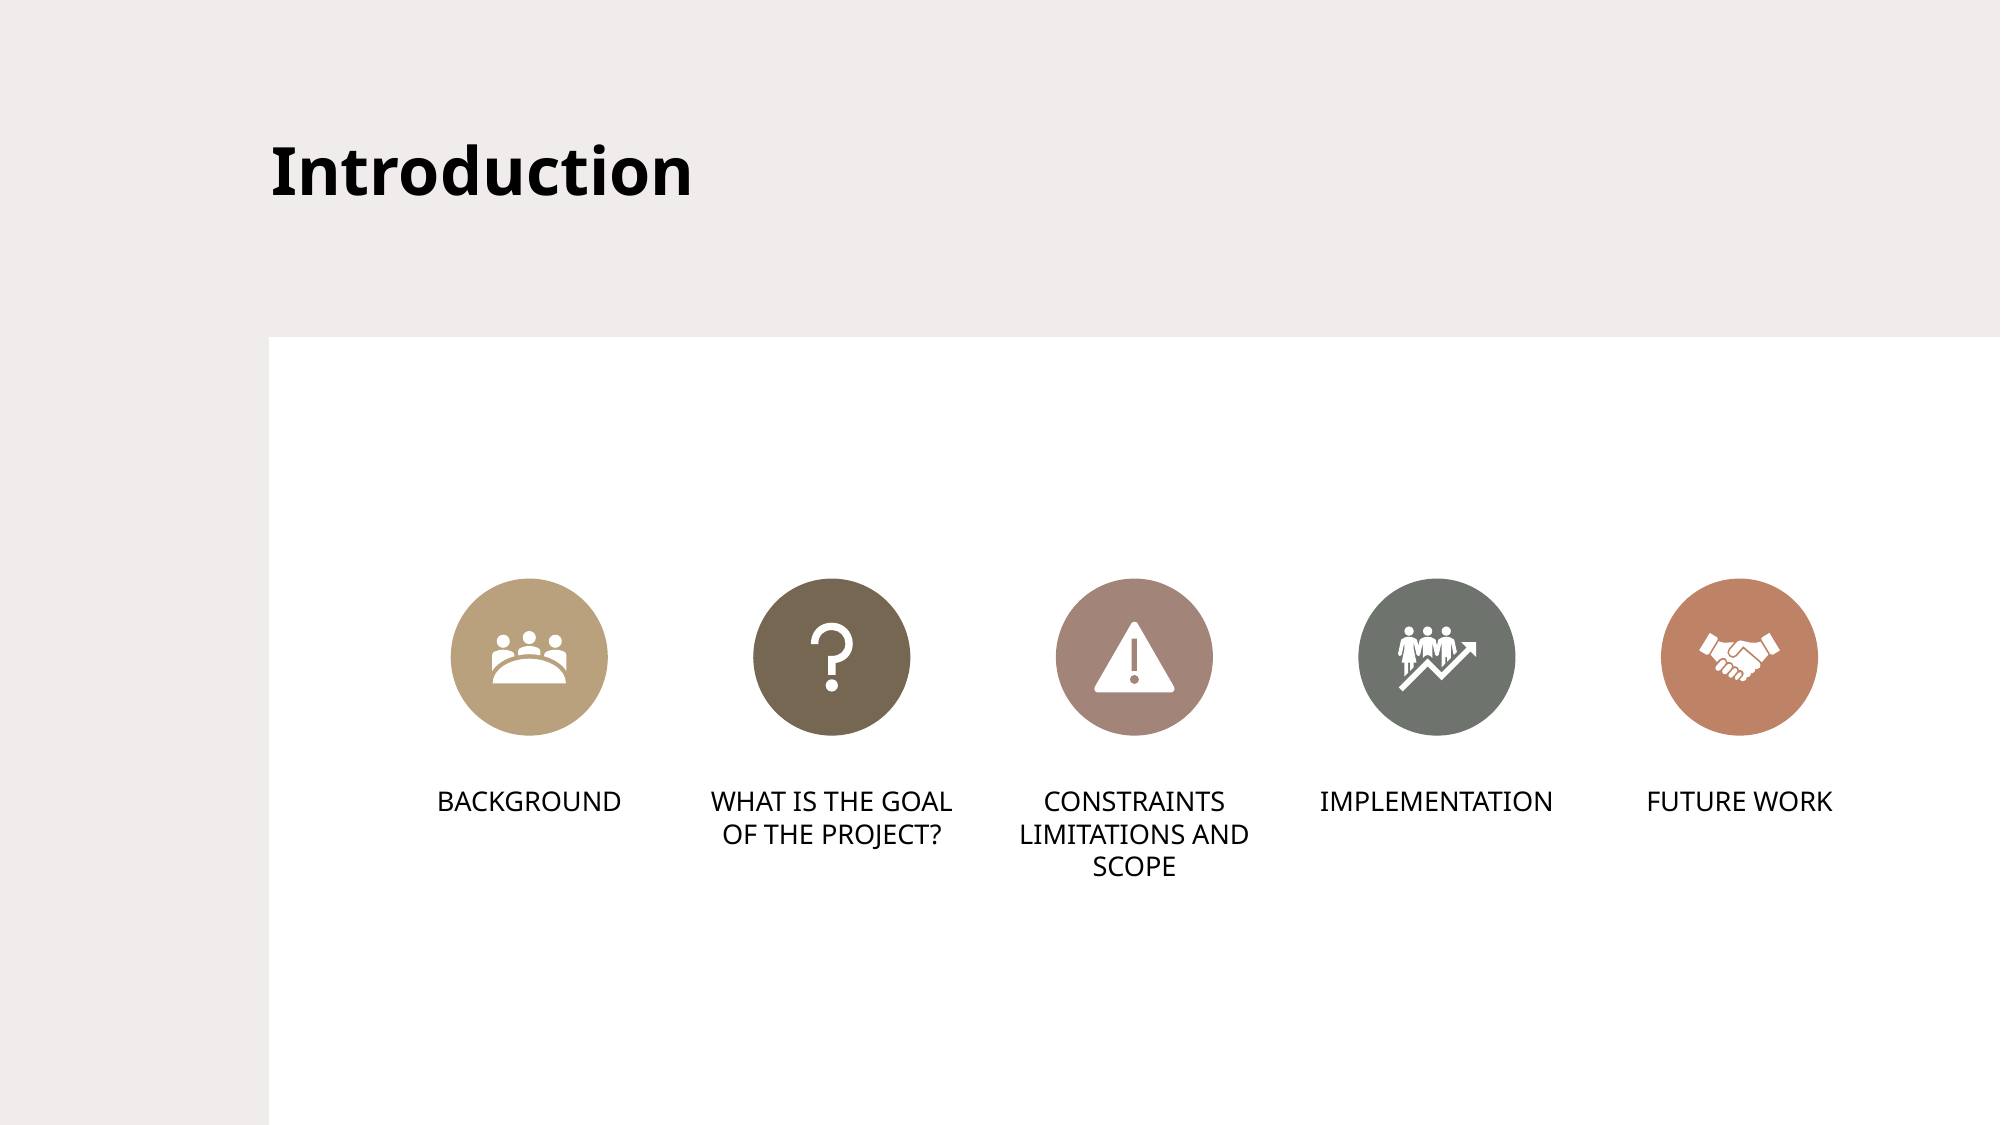

# Introduction
Background
What is the goal of the Project?
Constraints Limitations and Scope
Implementation
Future work